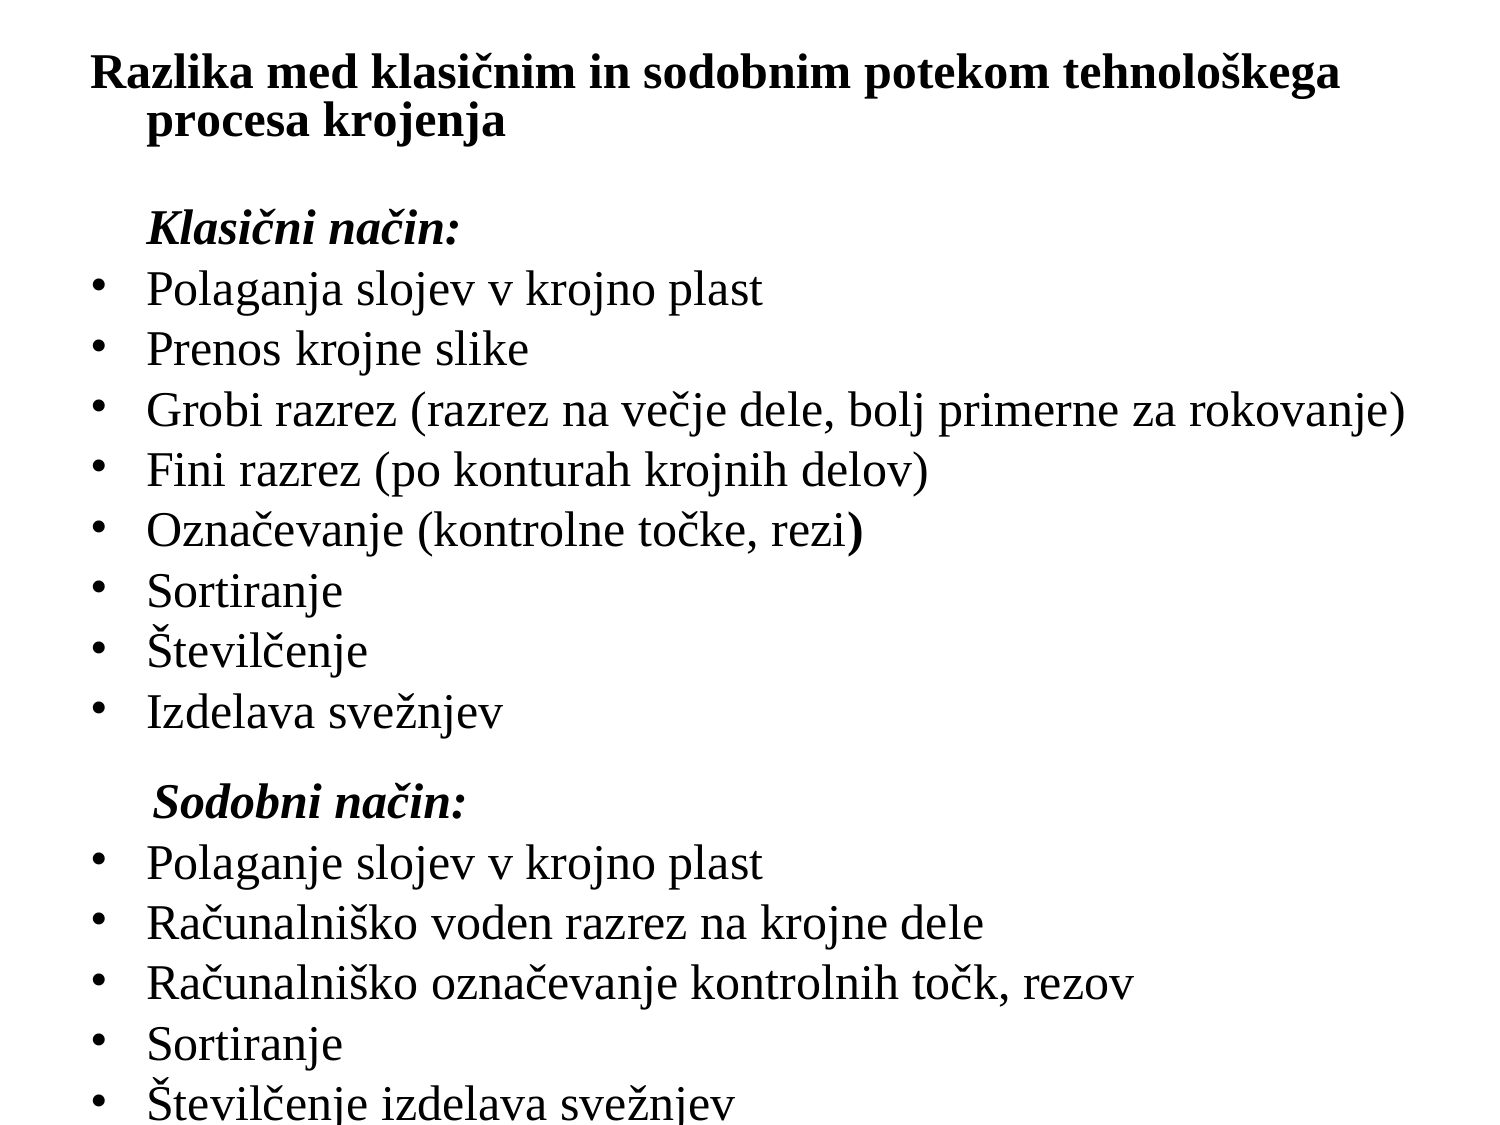

# Razlika med klasičnim in sodobnim potekom tehnološkega procesa krojenja
Klasični način:
Polaganja slojev v krojno plast
Prenos krojne slike
Grobi razrez (razrez na večje dele, bolj primerne za rokovanje)
Fini razrez (po konturah krojnih delov)
Označevanje (kontrolne točke, rezi)
Sortiranje
Številčenje
Izdelava svežnjev
 Sodobni način:
Polaganje slojev v krojno plast
Računalniško voden razrez na krojne dele
Računalniško označevanje kontrolnih točk, rezov
Sortiranje
Številčenje izdelava svežnjev